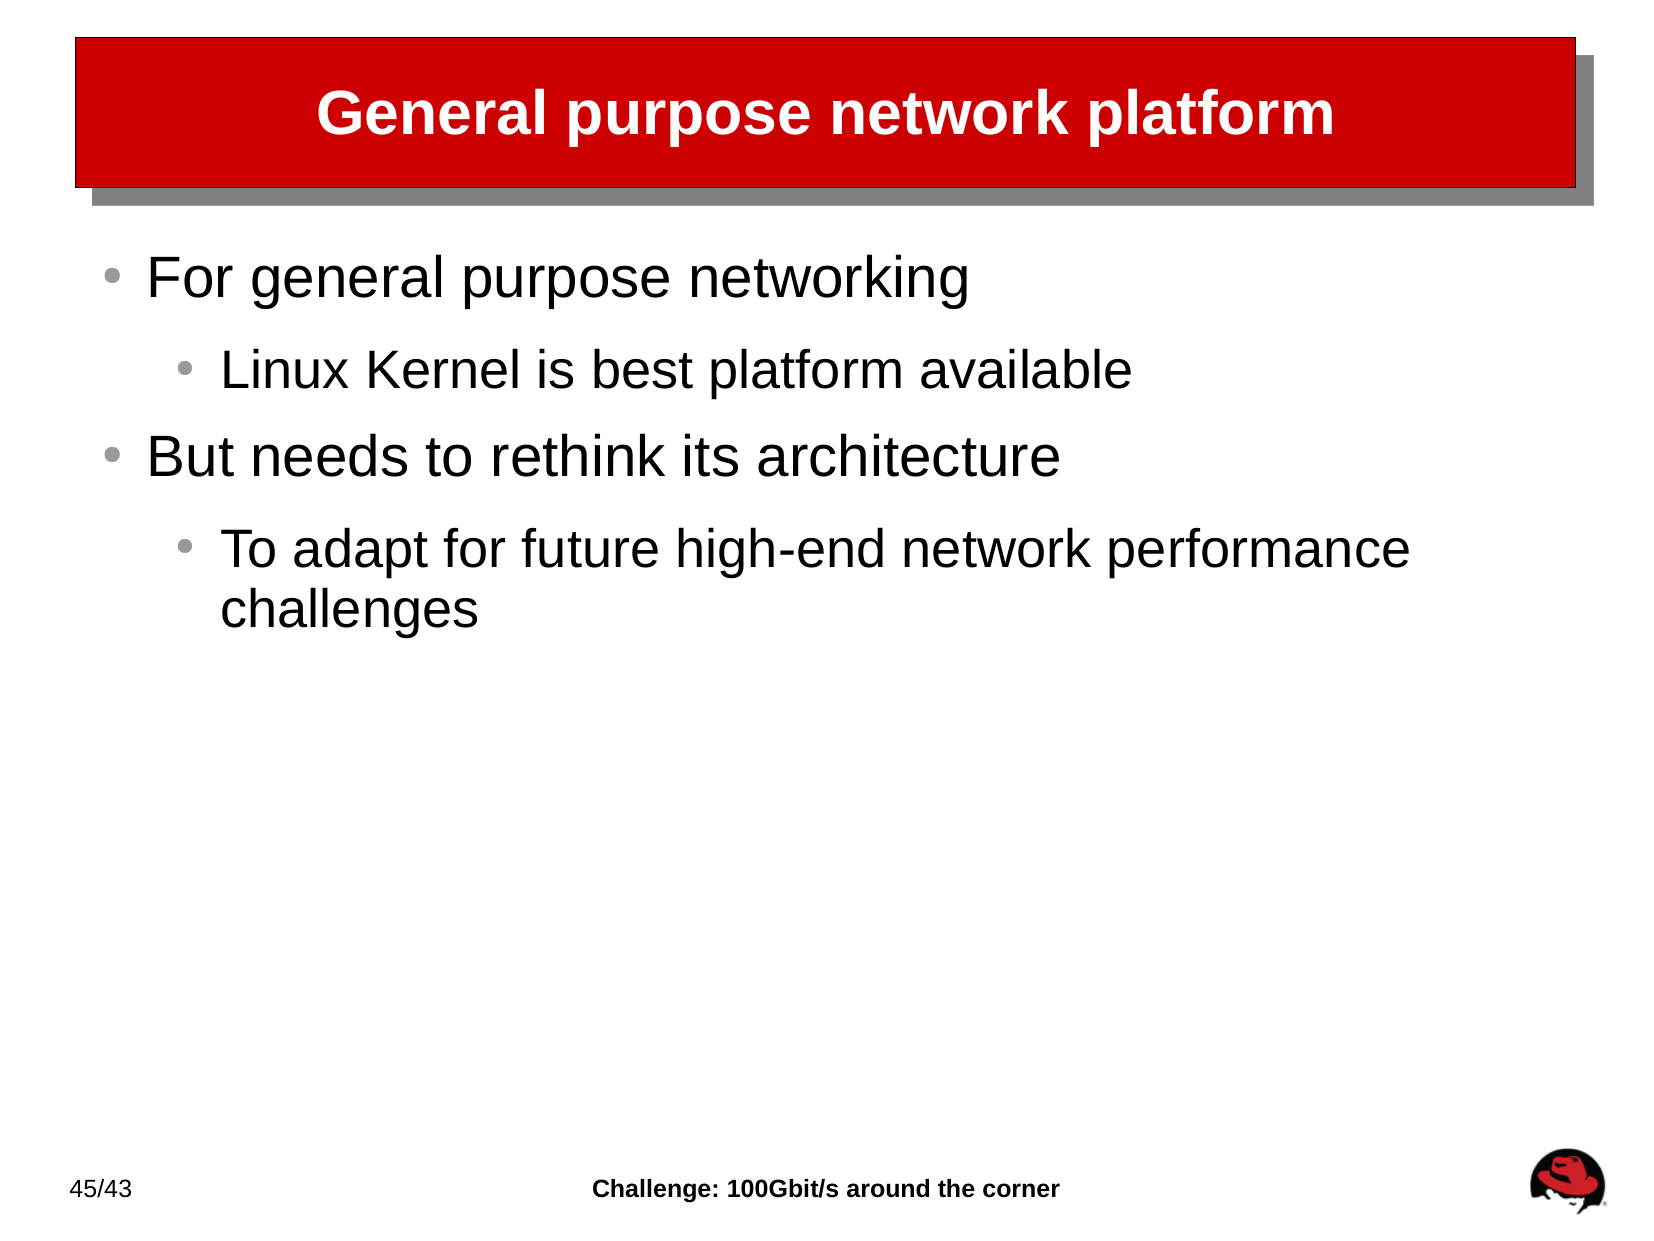

# General purpose network platform
For general purpose networking
Linux Kernel is best platform available
But needs to rethink its architecture
To adapt for future high-end network performance challenges